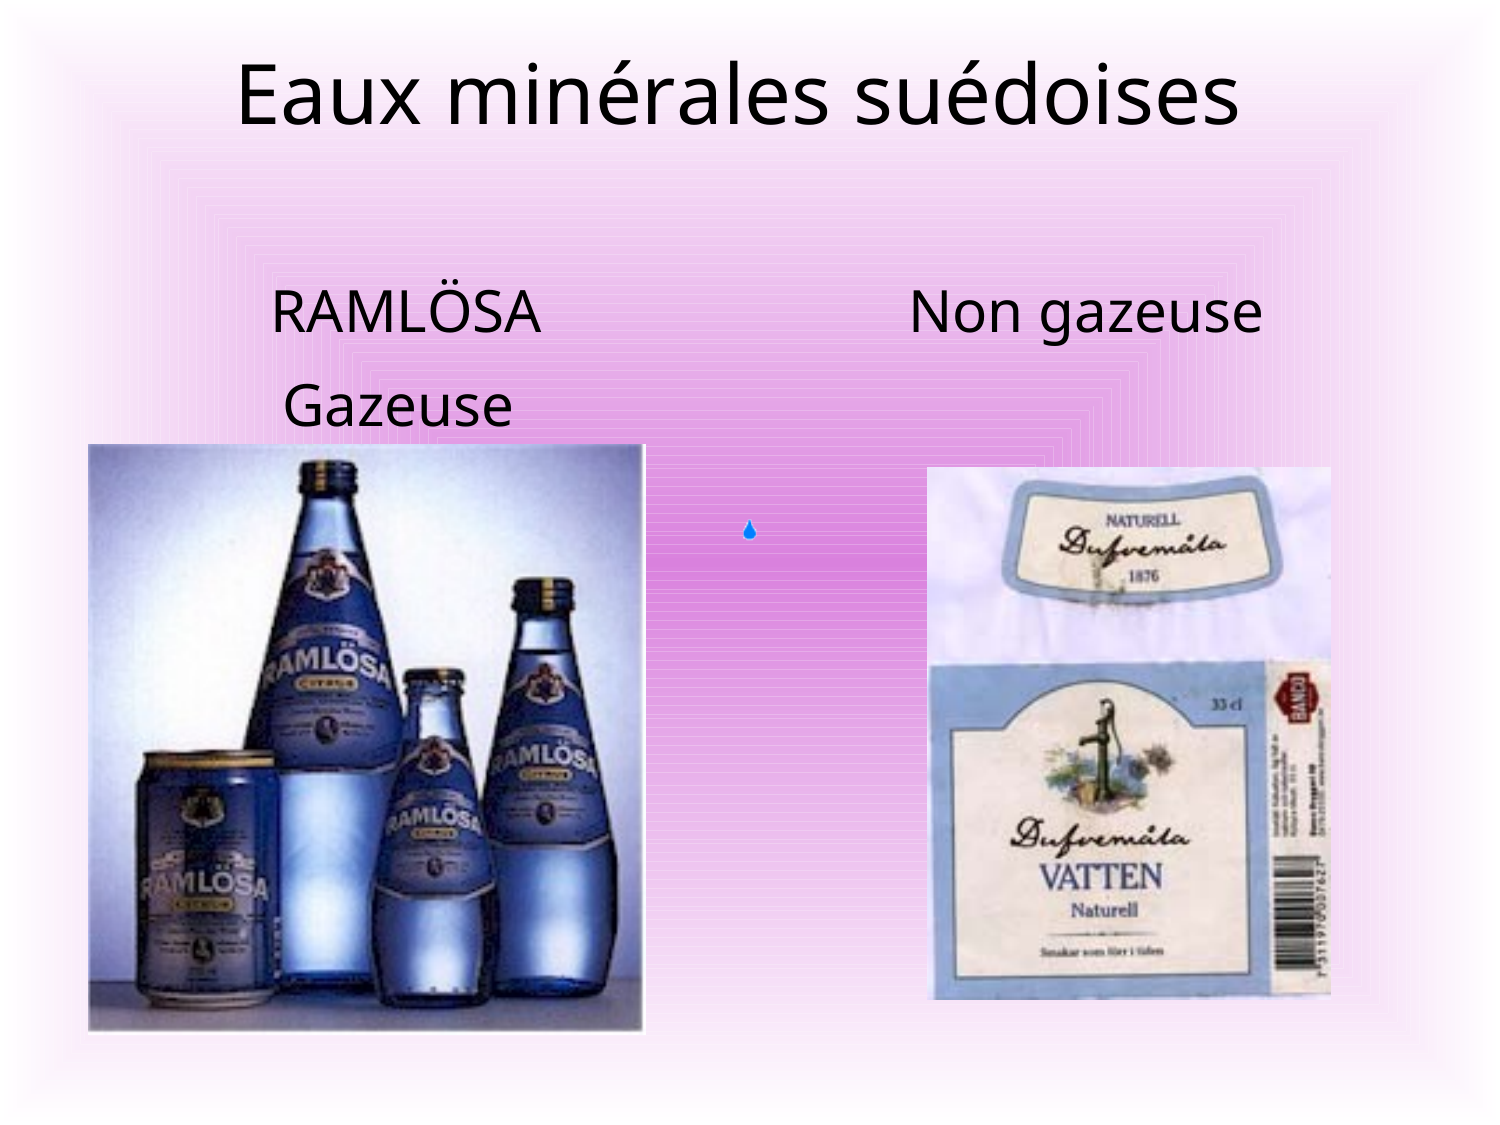

# Eaux minérales suédoises
RAMLÖSA
Gazeuse
Non gazeuse